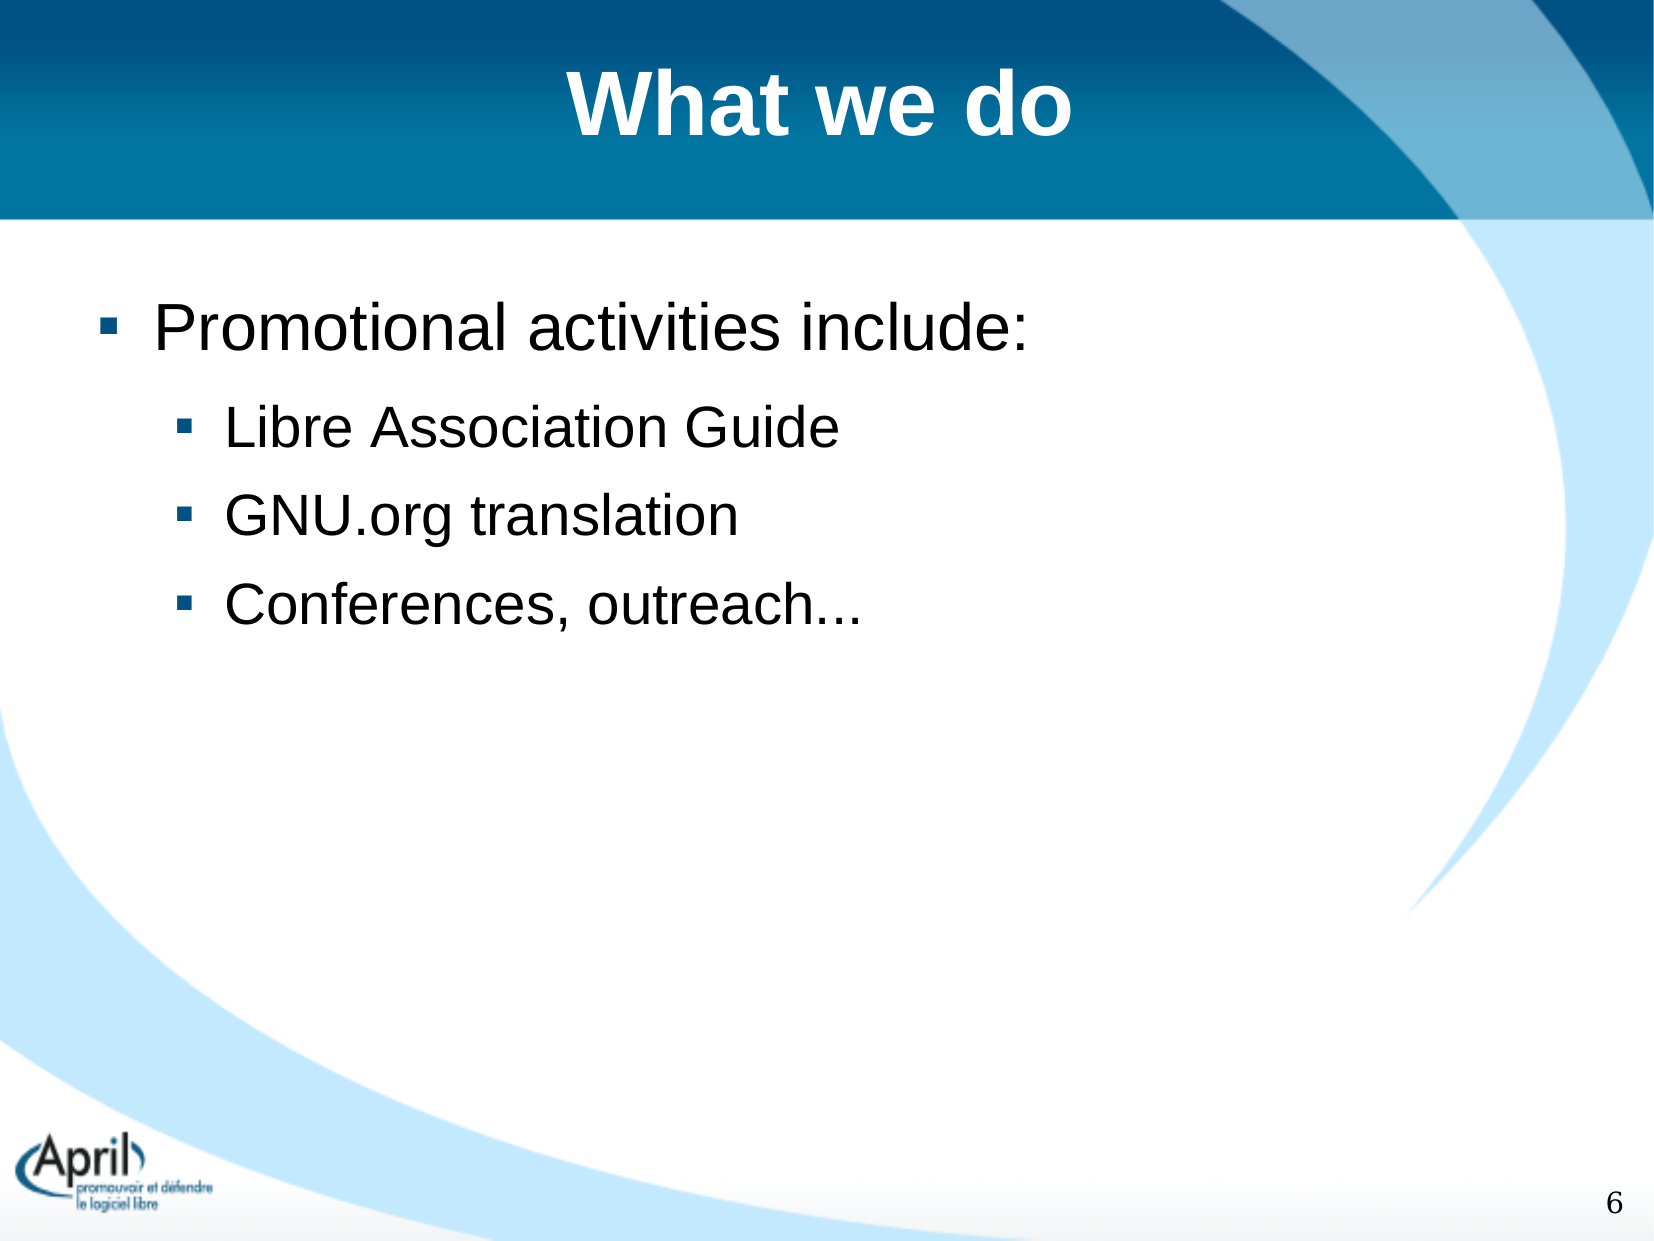

# What we do
Promotional activities include:
Libre Association Guide
GNU.org translation
Conferences, outreach...
6